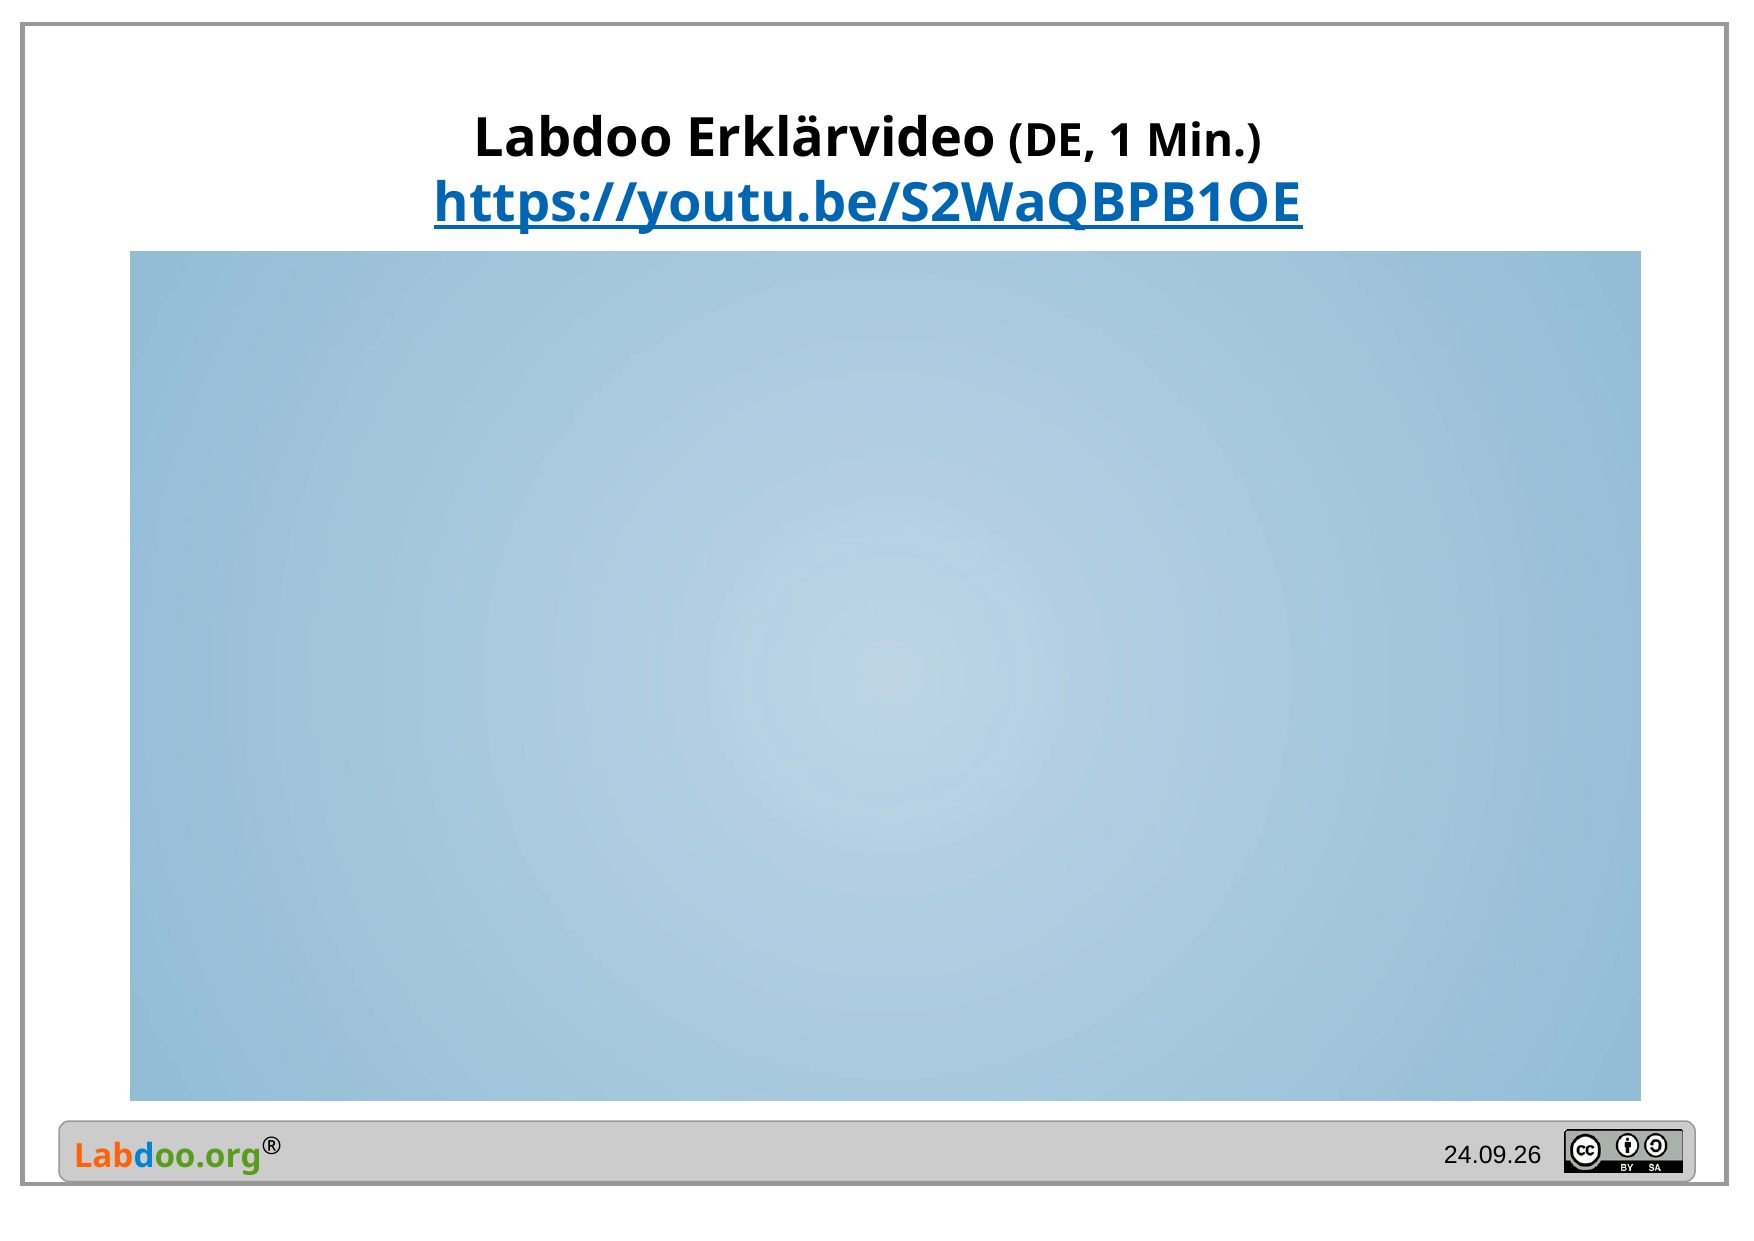

Labdoo Erklärvideo (DE, 1 Min.)
https://youtu.be/S2WaQBPB1OE
Labdoo.org®